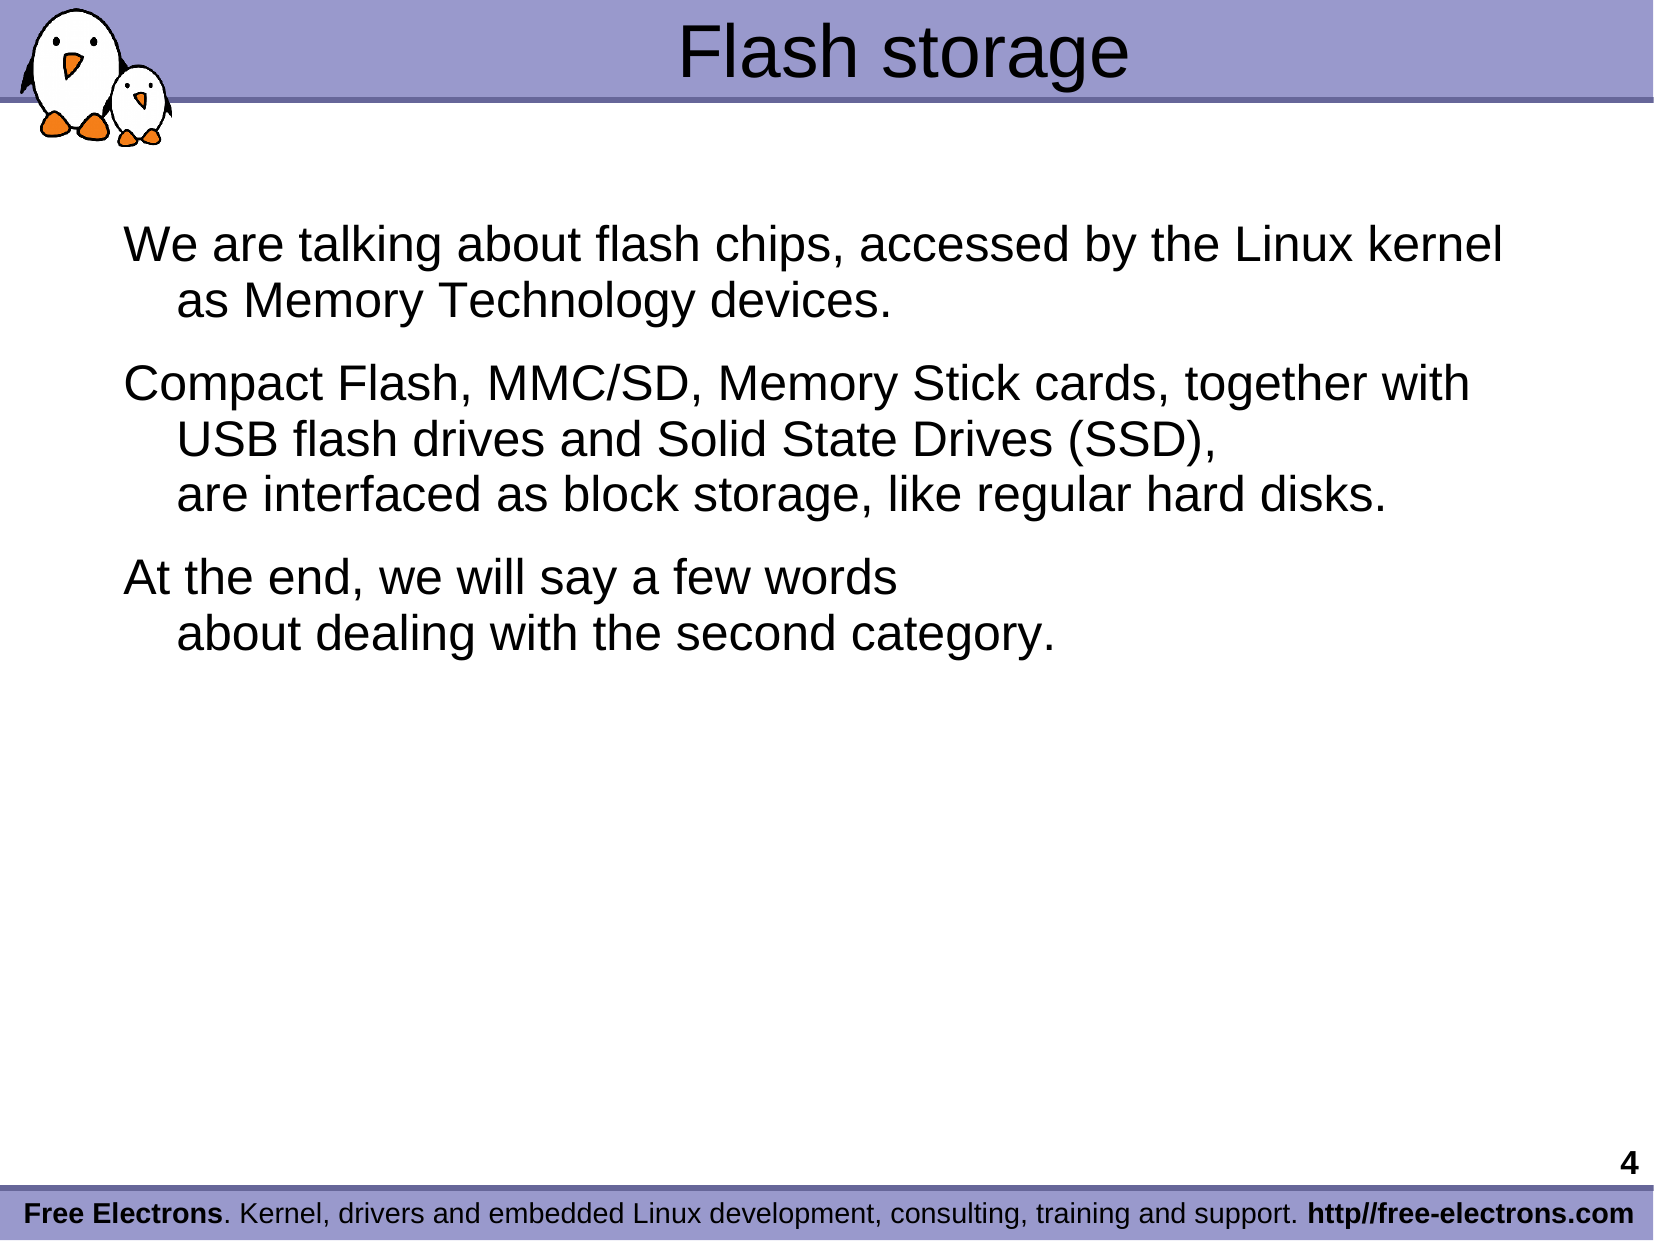

# Flash storage
We are talking about flash chips, accessed by the Linux kernel as Memory Technology devices.
Compact Flash, MMC/SD, Memory Stick cards, together with USB flash drives and Solid State Drives (SSD),
are interfaced as block storage, like regular hard disks.
At the end, we will say a few words
about dealing with the second category.